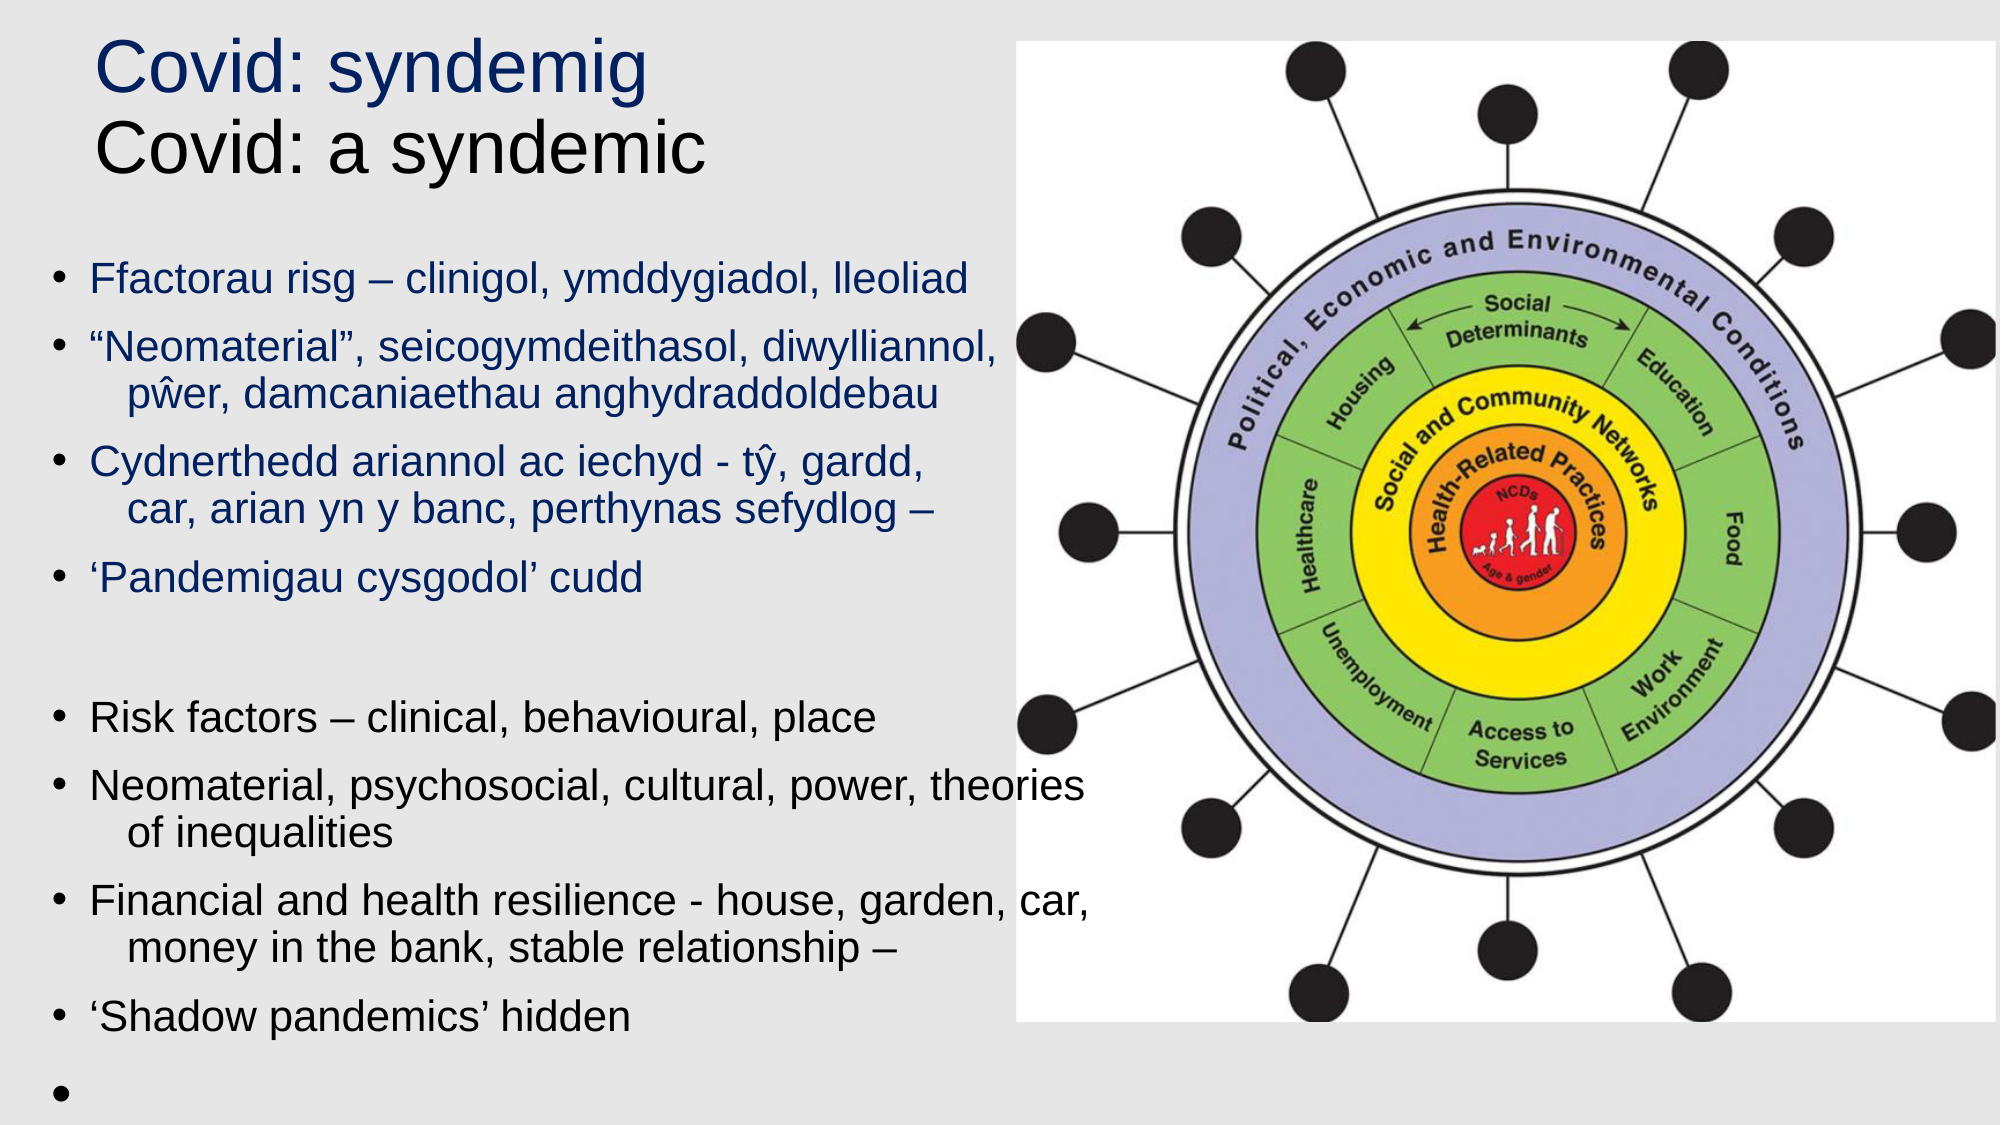

Covid: syndemig
Covid: a syndemic
Ffactorau risg – clinigol, ymddygiadol, lleoliad
“Neomaterial”, seicogymdeithasol, diwylliannol, pŵer, damcaniaethau anghydraddoldebau
Cydnerthedd ariannol ac iechyd - tŷ, gardd, car, arian yn y banc, perthynas sefydlog –
‘Pandemigau cysgodol’ cudd
# Risk factors – clinical, behavioural, place
Neomaterial, psychosocial, cultural, power, theories of inequalities
Financial and health resilience - house, garden, car, money in the bank, stable relationship –
‘Shadow pandemics’ hidden